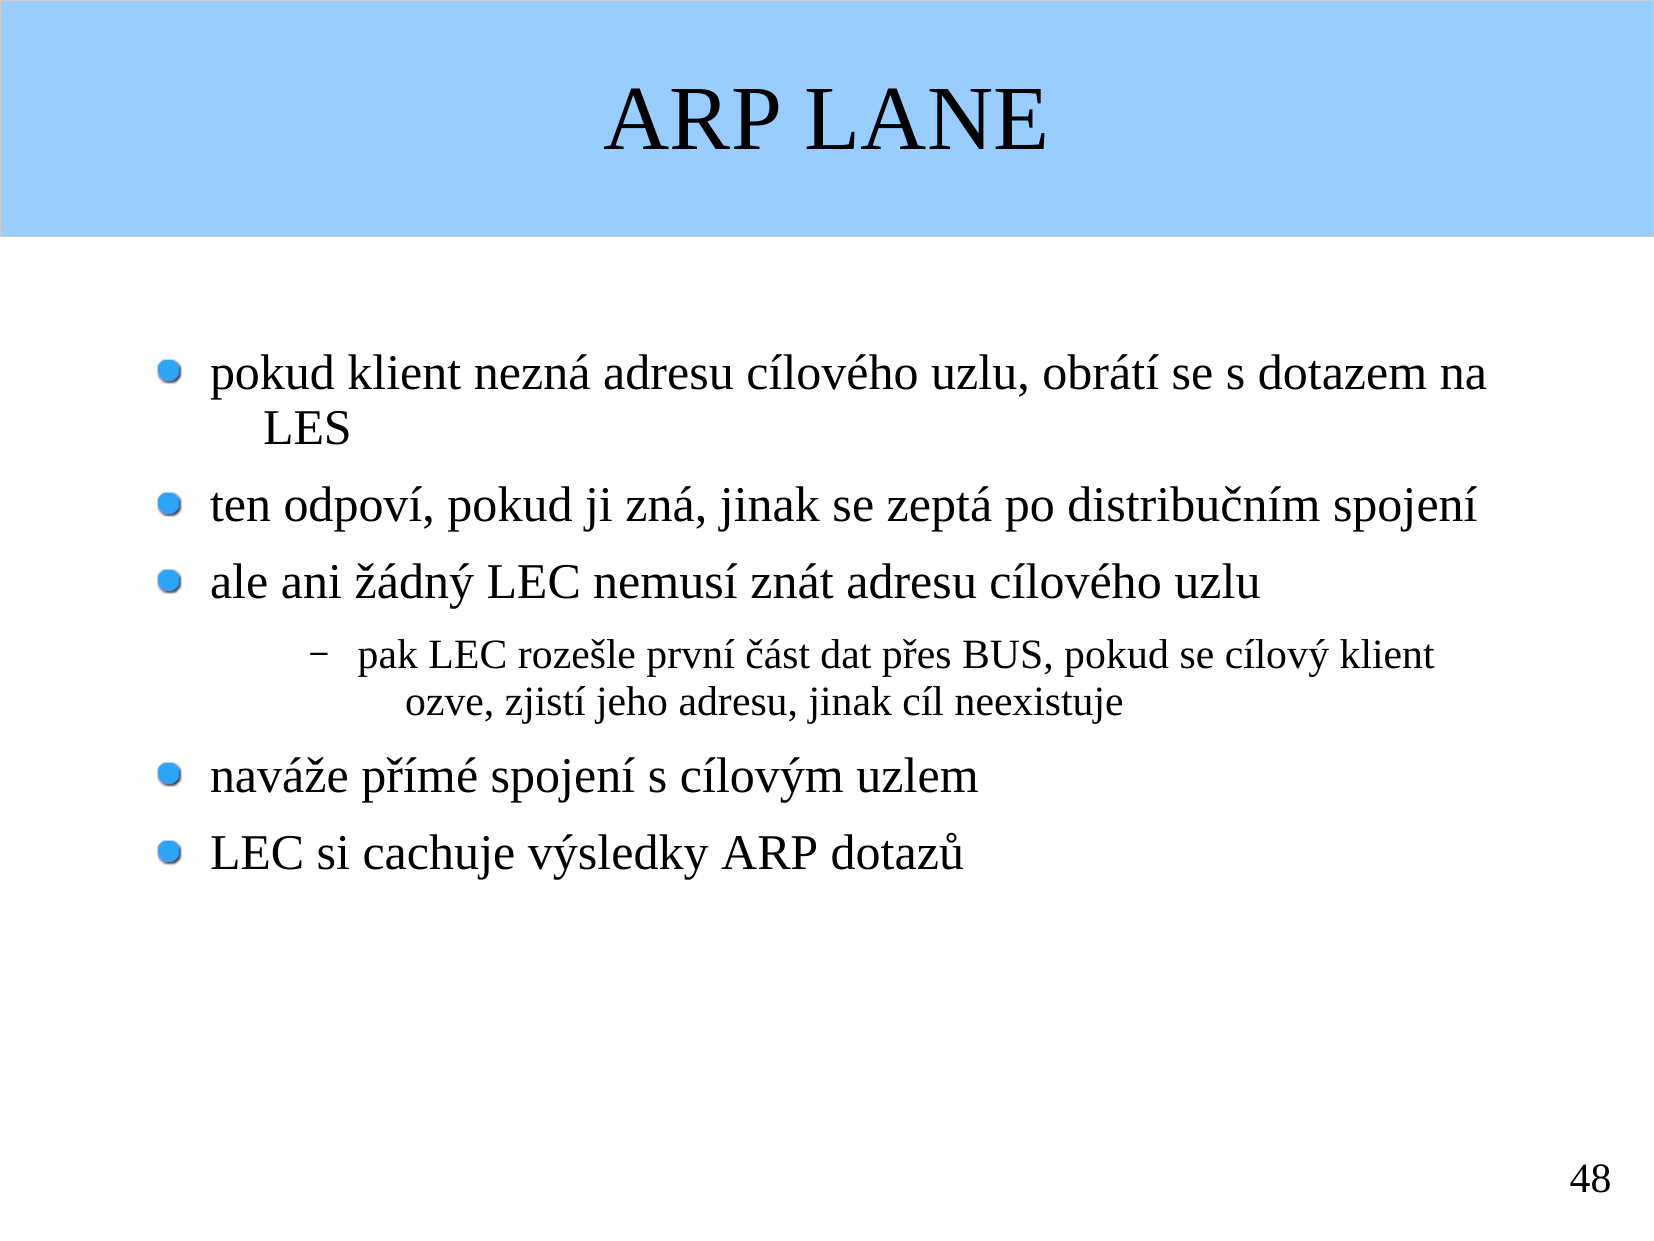

# ARP LANE
pokud klient nezná adresu cílového uzlu, obrátí se s dotazem na LES
ten odpoví, pokud ji zná, jinak se zeptá po distribučním spojení
ale ani žádný LEC nemusí znát adresu cílového uzlu
pak LEC rozešle první část dat přes BUS, pokud se cílový klient ozve, zjistí jeho adresu, jinak cíl neexistuje
naváže přímé spojení s cílovým uzlem
LEC si cachuje výsledky ARP dotazů